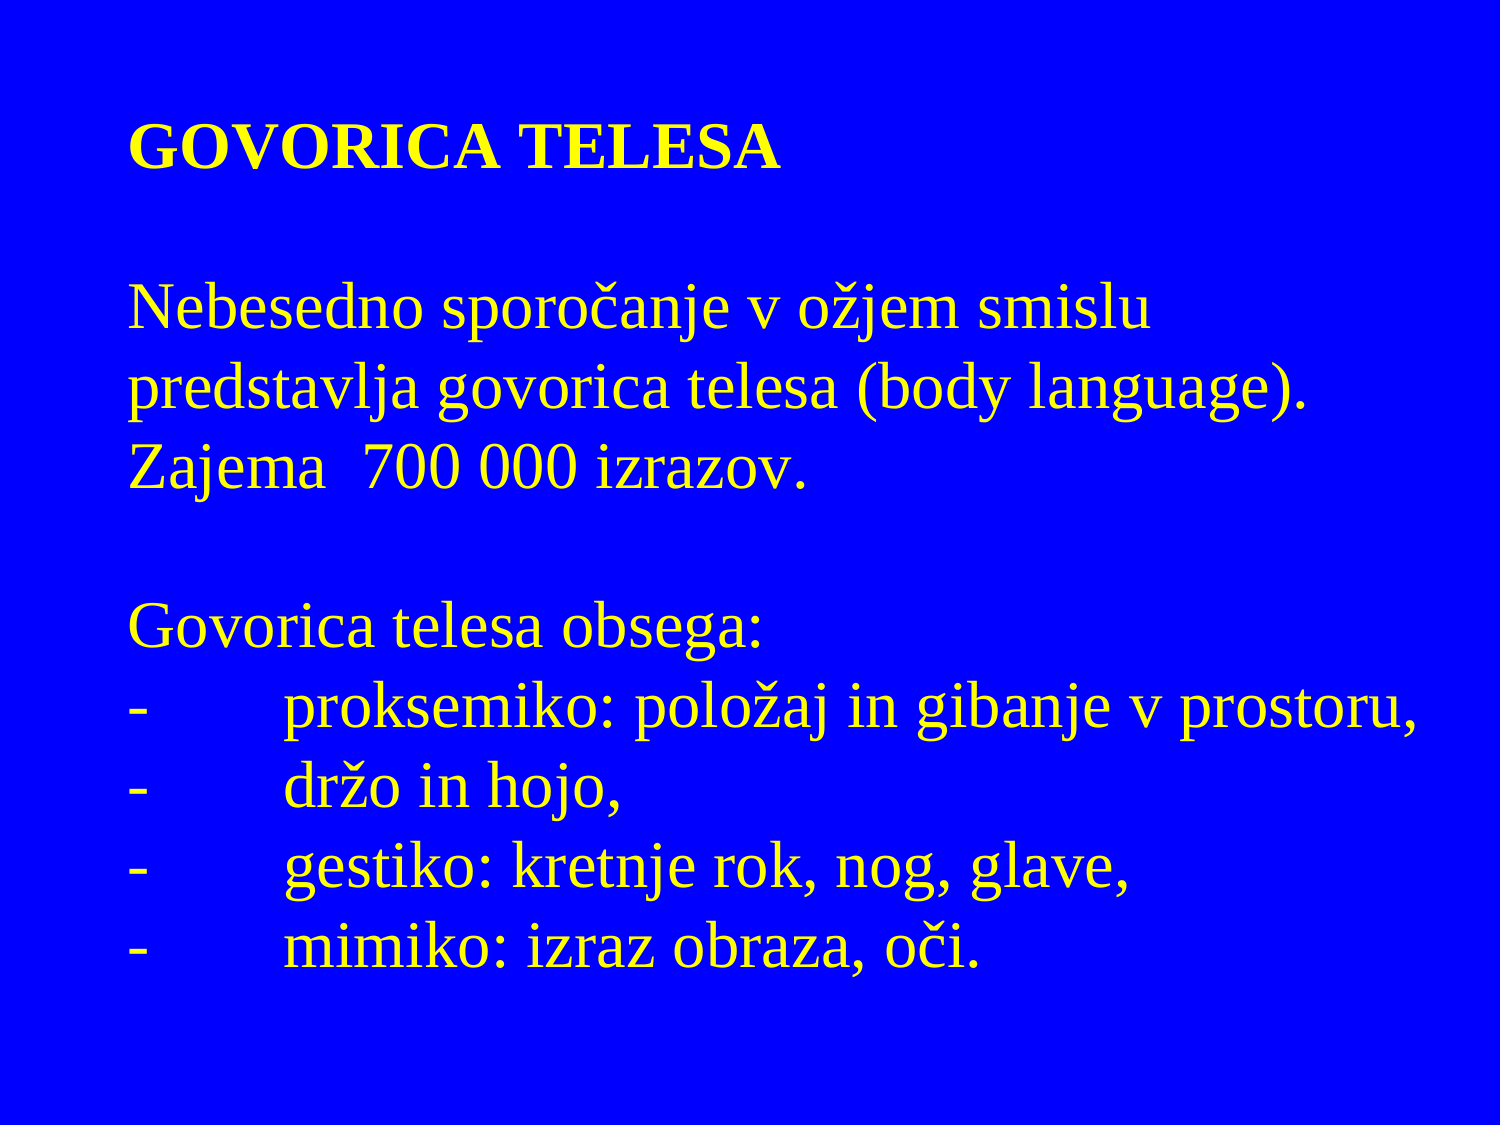

# GOVORICA TELESA   Nebesedno sporočanje v ožjem smislu predstavlja govorica telesa (body language). Zajema 700 000 izrazov.   Govorica telesa obsega: -        proksemiko: položaj in gibanje v prostoru, -        držo in hojo, -        gestiko: kretnje rok, nog, glave, -        mimiko: izraz obraza, oči.